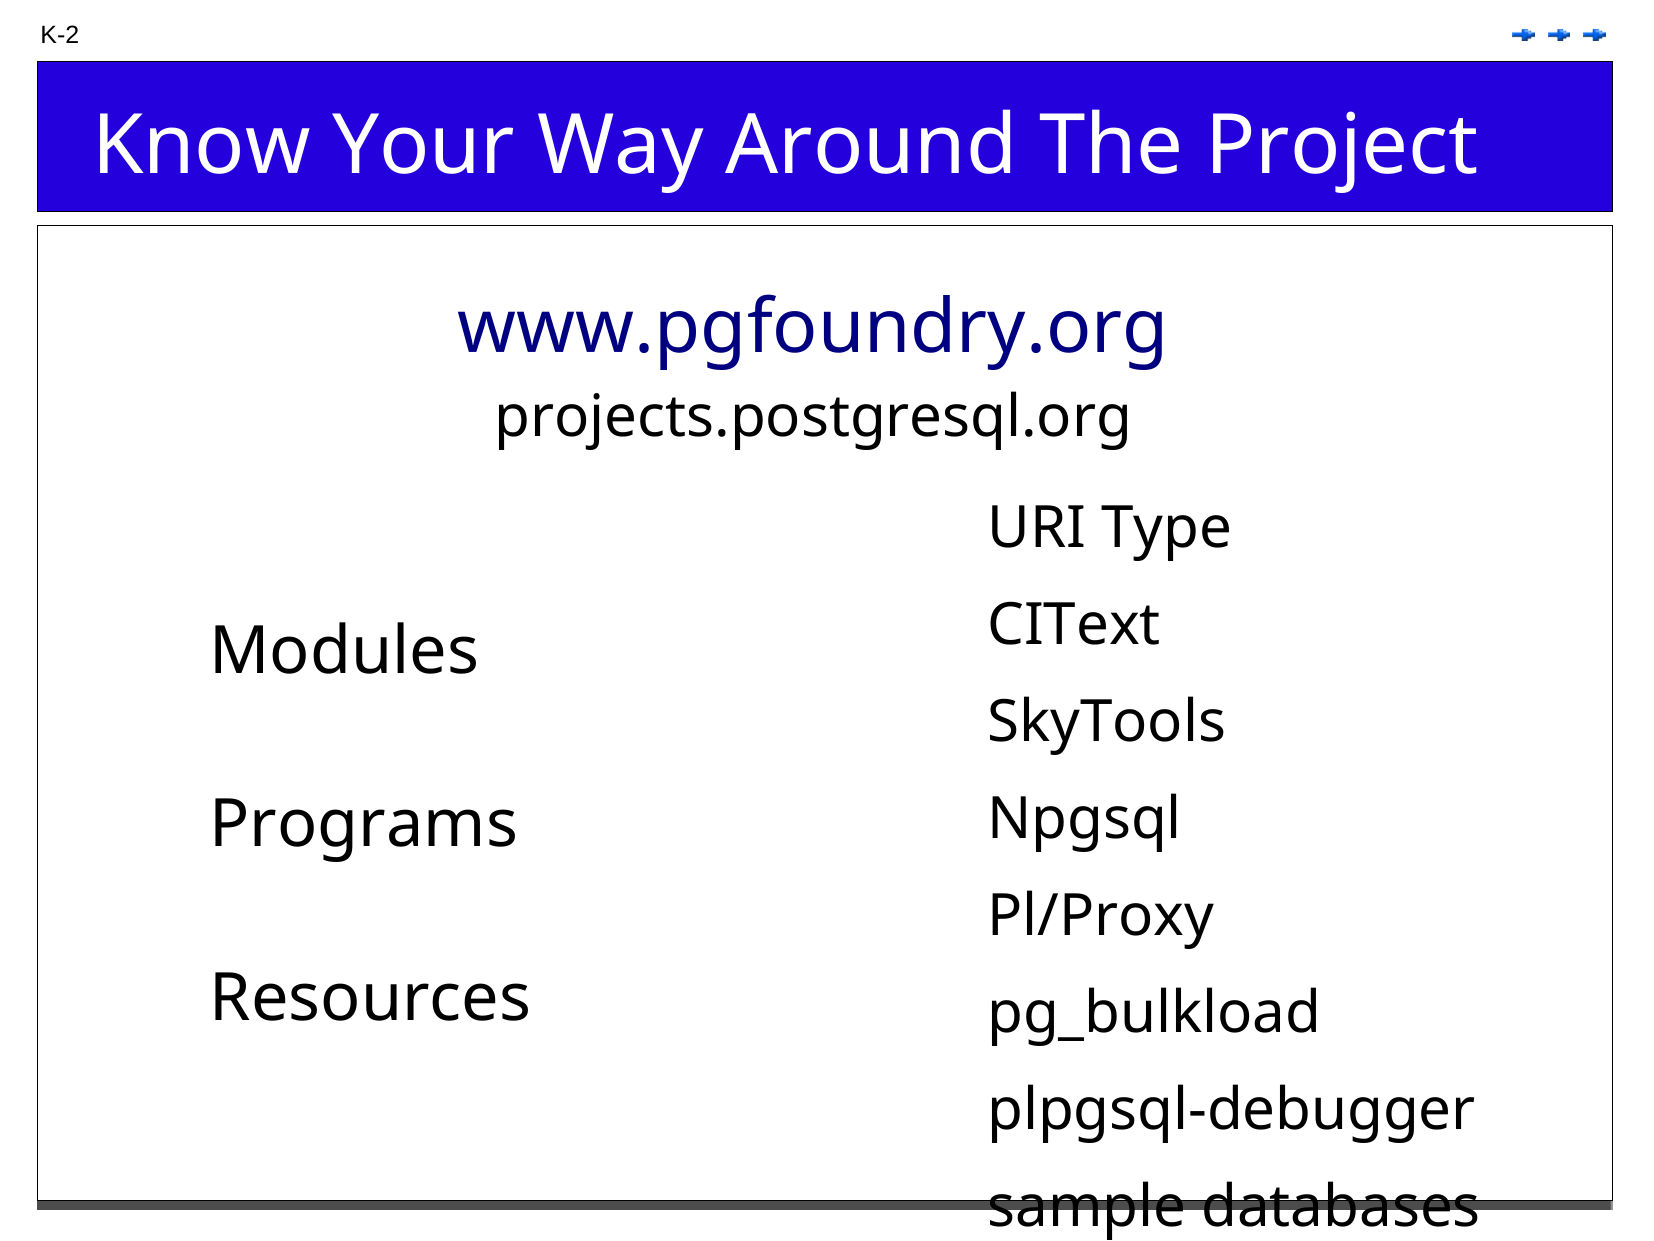

K-2
Know Your Way Around The Project
www.pgfoundry.org
projects.postgresql.org
 URI Type
 CIText
 SkyTools
 Npgsql
 Pl/Proxy
 pg_bulkload
 plpgsql-debugger
 sample databases
 Modules
 Programs
 Resources